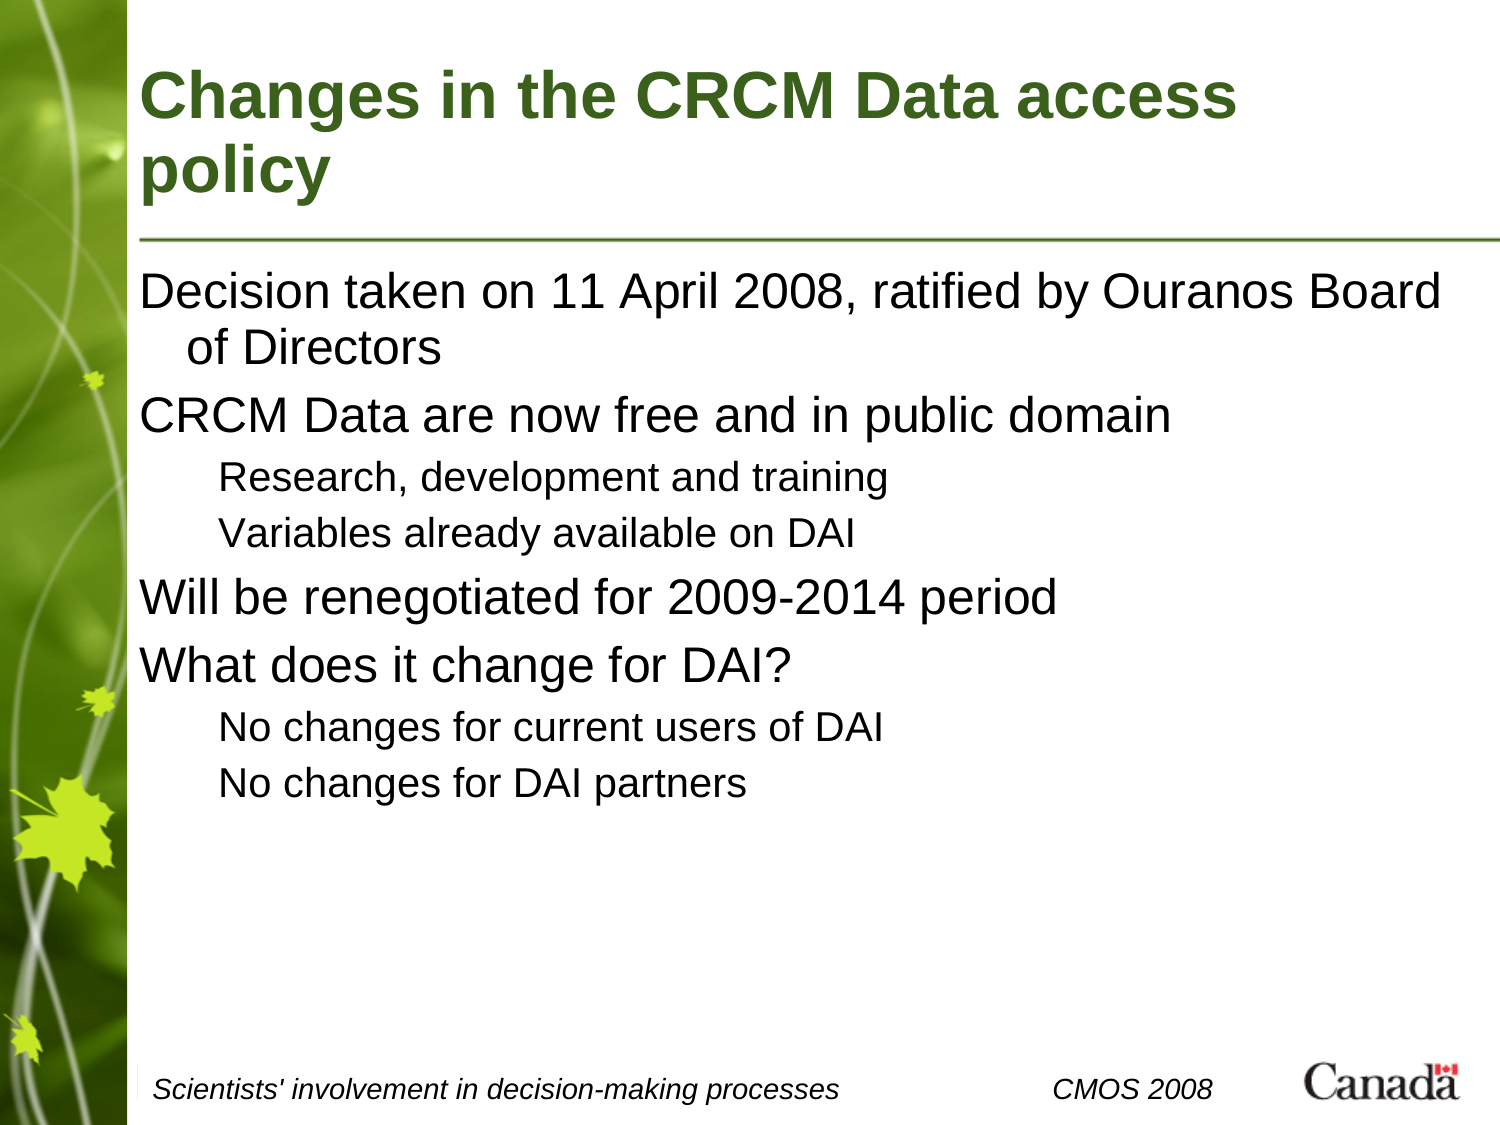

# Changes in the CRCM Data access policy
Decision taken on 11 April 2008, ratified by Ouranos Board of Directors
CRCM Data are now free and in public domain
Research, development and training
Variables already available on DAI
Will be renegotiated for 2009-2014 period
What does it change for DAI?
No changes for current users of DAI
No changes for DAI partners